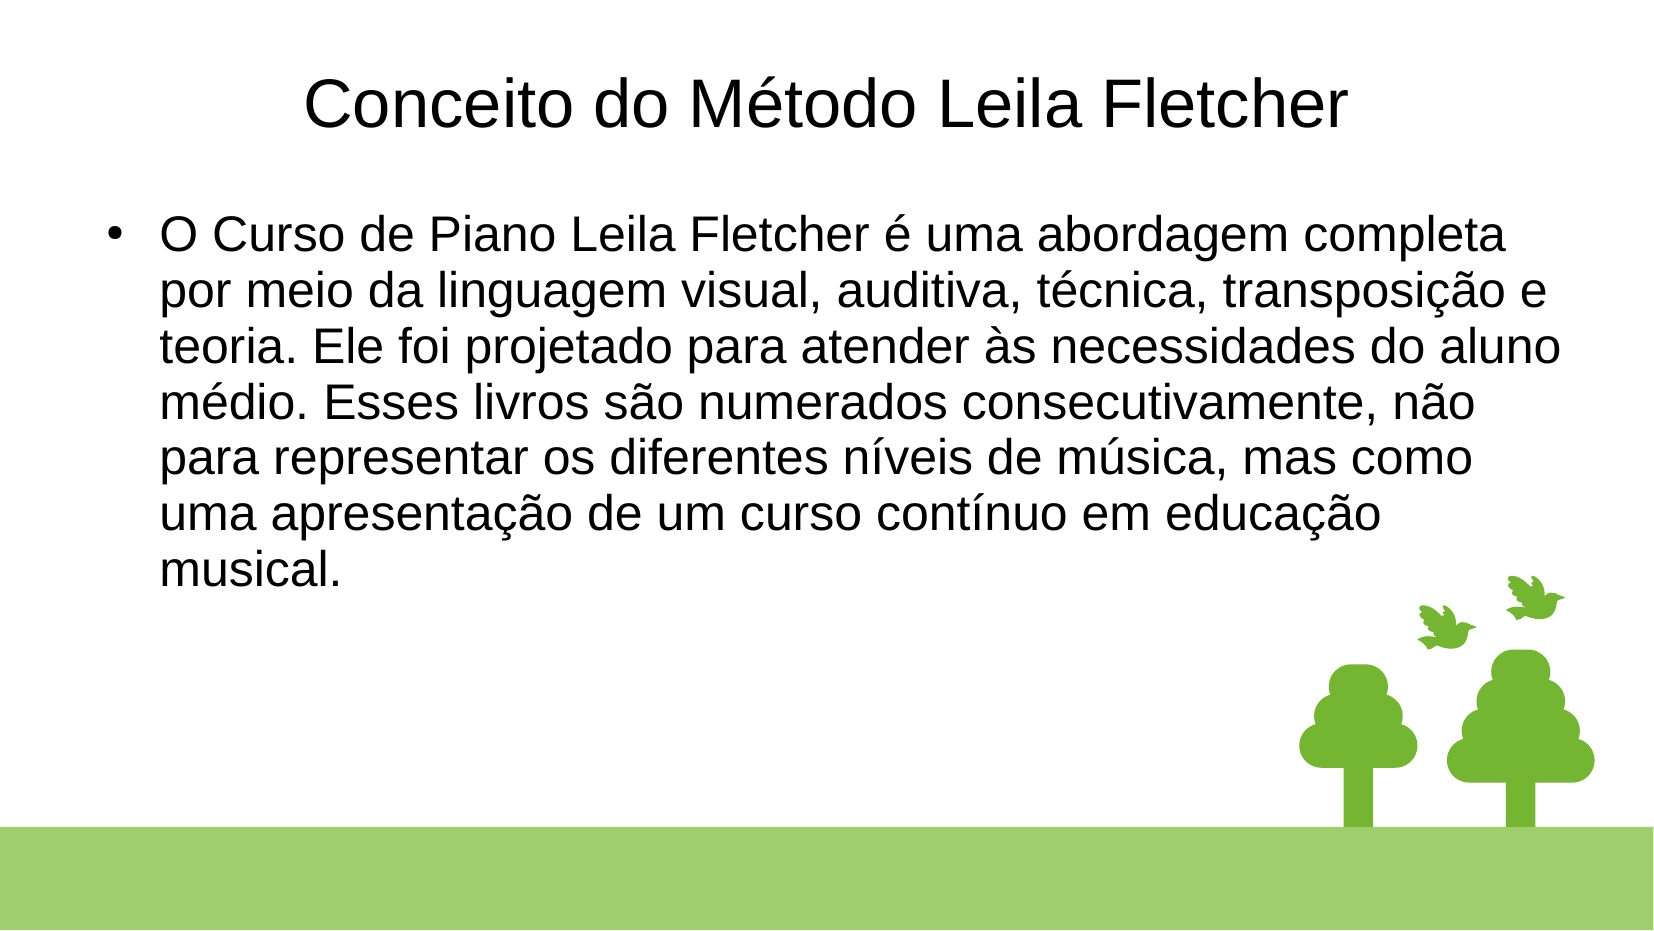

# Conceito do Método Leila Fletcher
O Curso de Piano Leila Fletcher é uma abordagem completa por meio da linguagem visual, auditiva, técnica, transposição e teoria. Ele foi projetado para atender às necessidades do aluno médio. Esses livros são numerados consecutivamente, não para representar os diferentes níveis de música, mas como uma apresentação de um curso contínuo em educação musical.